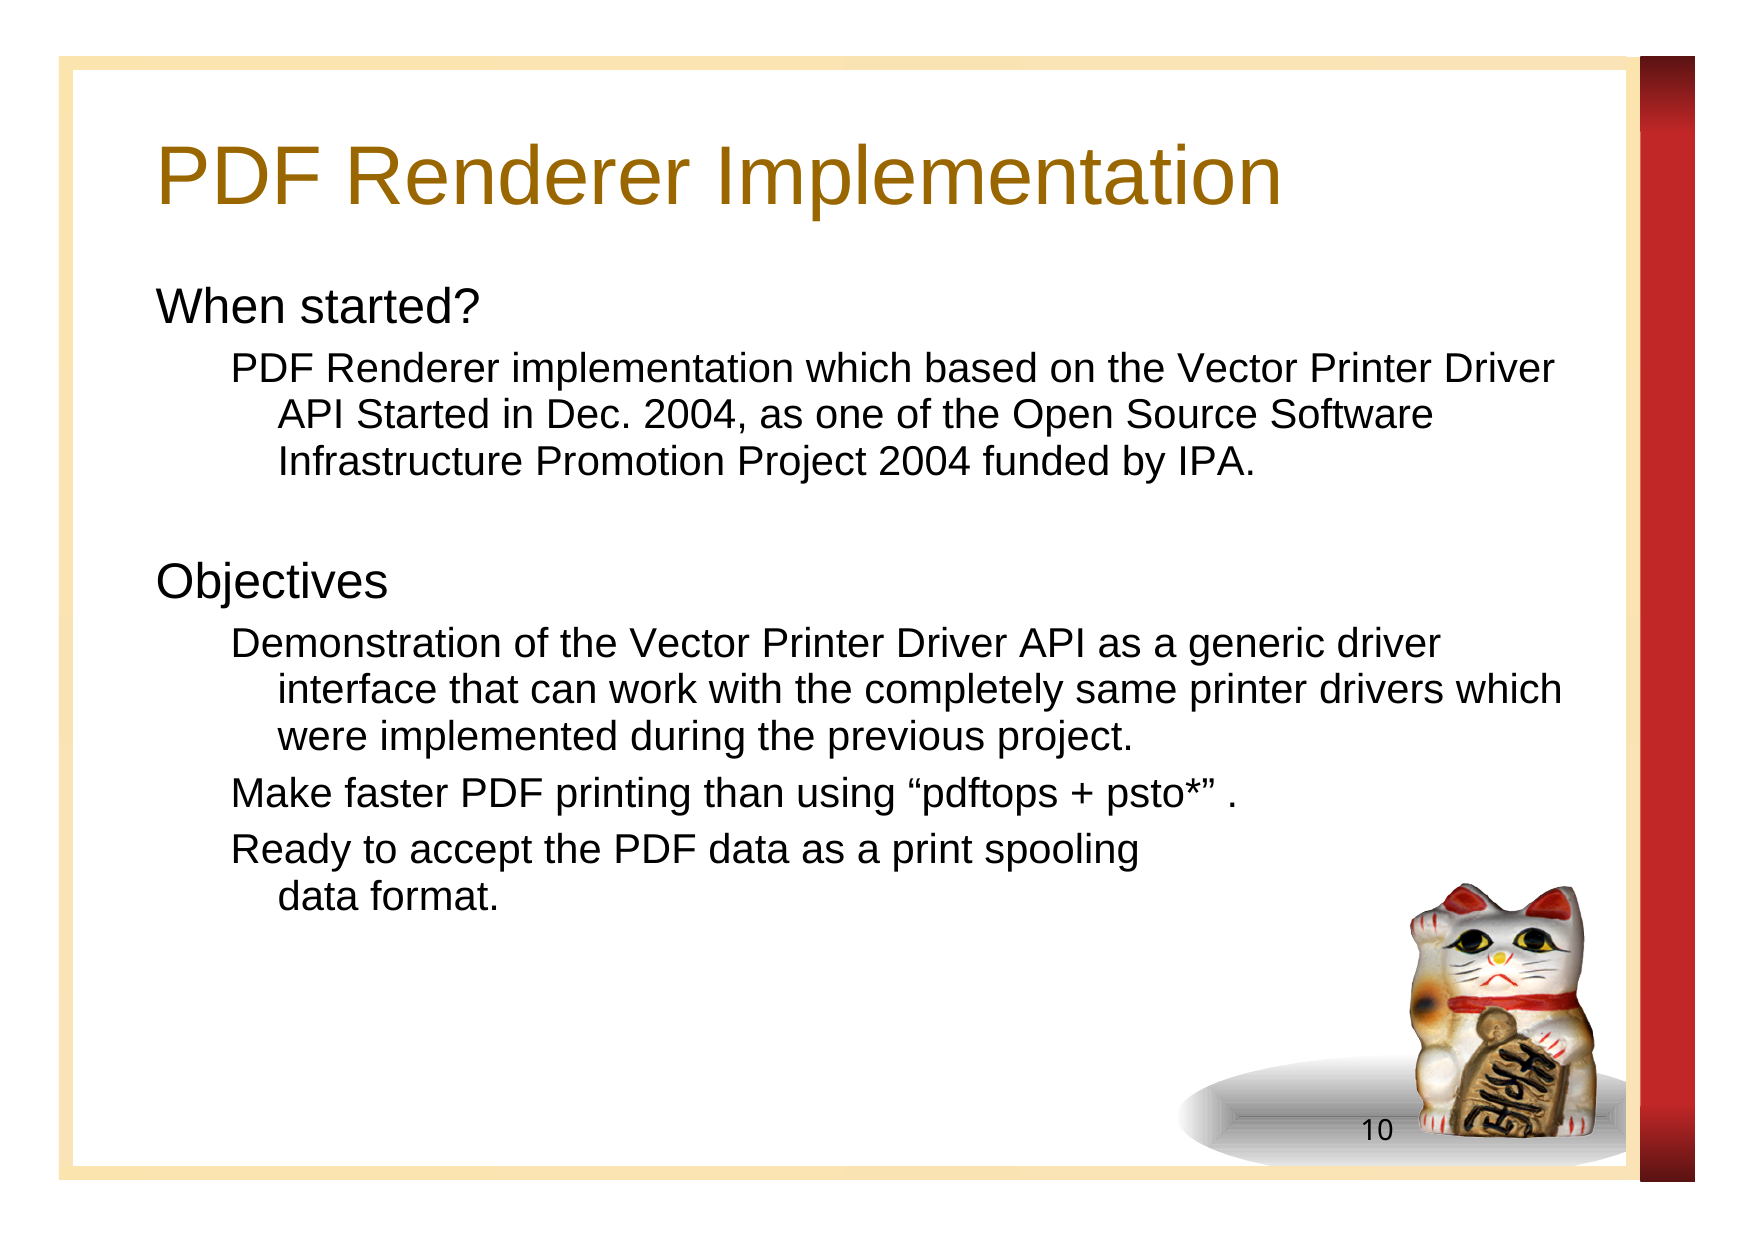

# PDF Renderer Implementation
When started?
PDF Renderer implementation which based on the Vector Printer Driver API Started in Dec. 2004, as one of the Open Source Software Infrastructure Promotion Project 2004 funded by IPA.
Objectives
Demonstration of the Vector Printer Driver API as a generic driver interface that can work with the completely same printer drivers which were implemented during the previous project.
Make faster PDF printing than using “pdftops + psto*” .
Ready to accept the PDF data as a print spooling
data format.
10